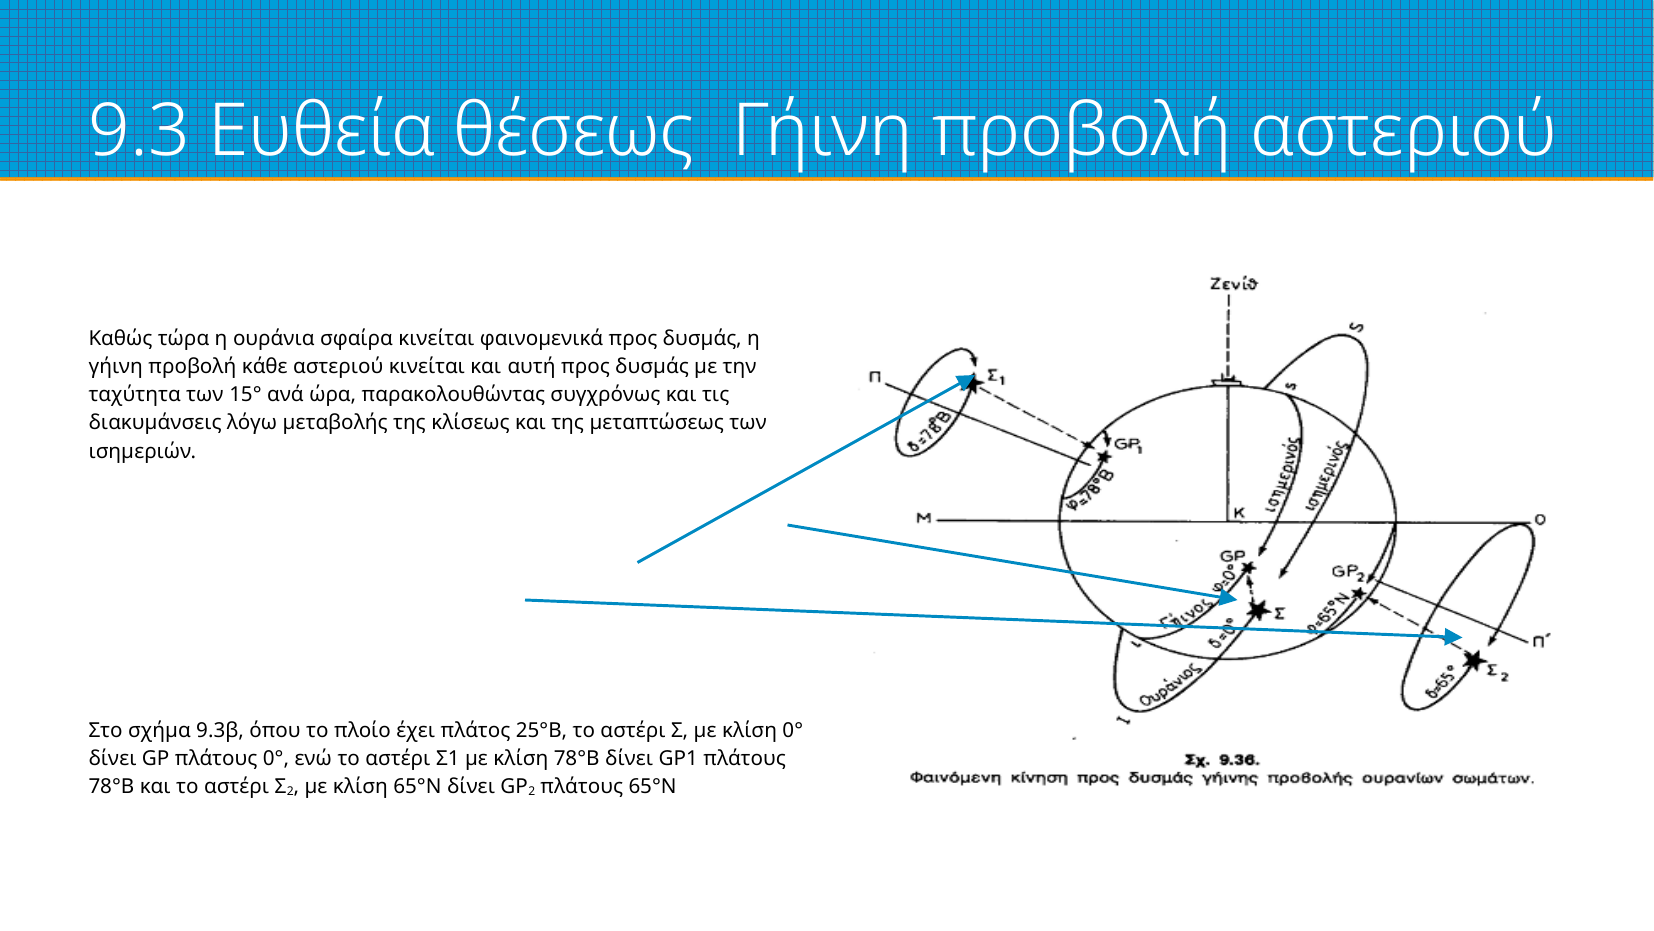

# 9.3 Ευθεία θέσεως Γήινη προβολή αστεριού
Καθώς τώρα η ουράνια σφαίρα κινείται φαινομενικά προς δυσμάς, η γήινη προβολή κάθε αστεριού κινείται και αυτή προς δυσμάς με την ταχύτητα των 15° ανά ώρα, παρακολουθώντας συγχρόνως και τις διακυμάνσεις λόγω μεταβολής της κλίσεως και της μεταπτώσεως των ισημεριών.
Στο σχήμα 9.3β, όπου το πλοίο έχει πλάτος 25°Β, το αστέρι Σ, με κλίση 0° δίνει GΡ πλάτους 0°, ενώ το αστέρι Σ1 με κλίση 78°Β δίνει GΡ1 πλάτους 78°Β και το αστέρι Σ2, με κλίση 65°Ν δίνει GΡ2 πλάτους 65°Ν